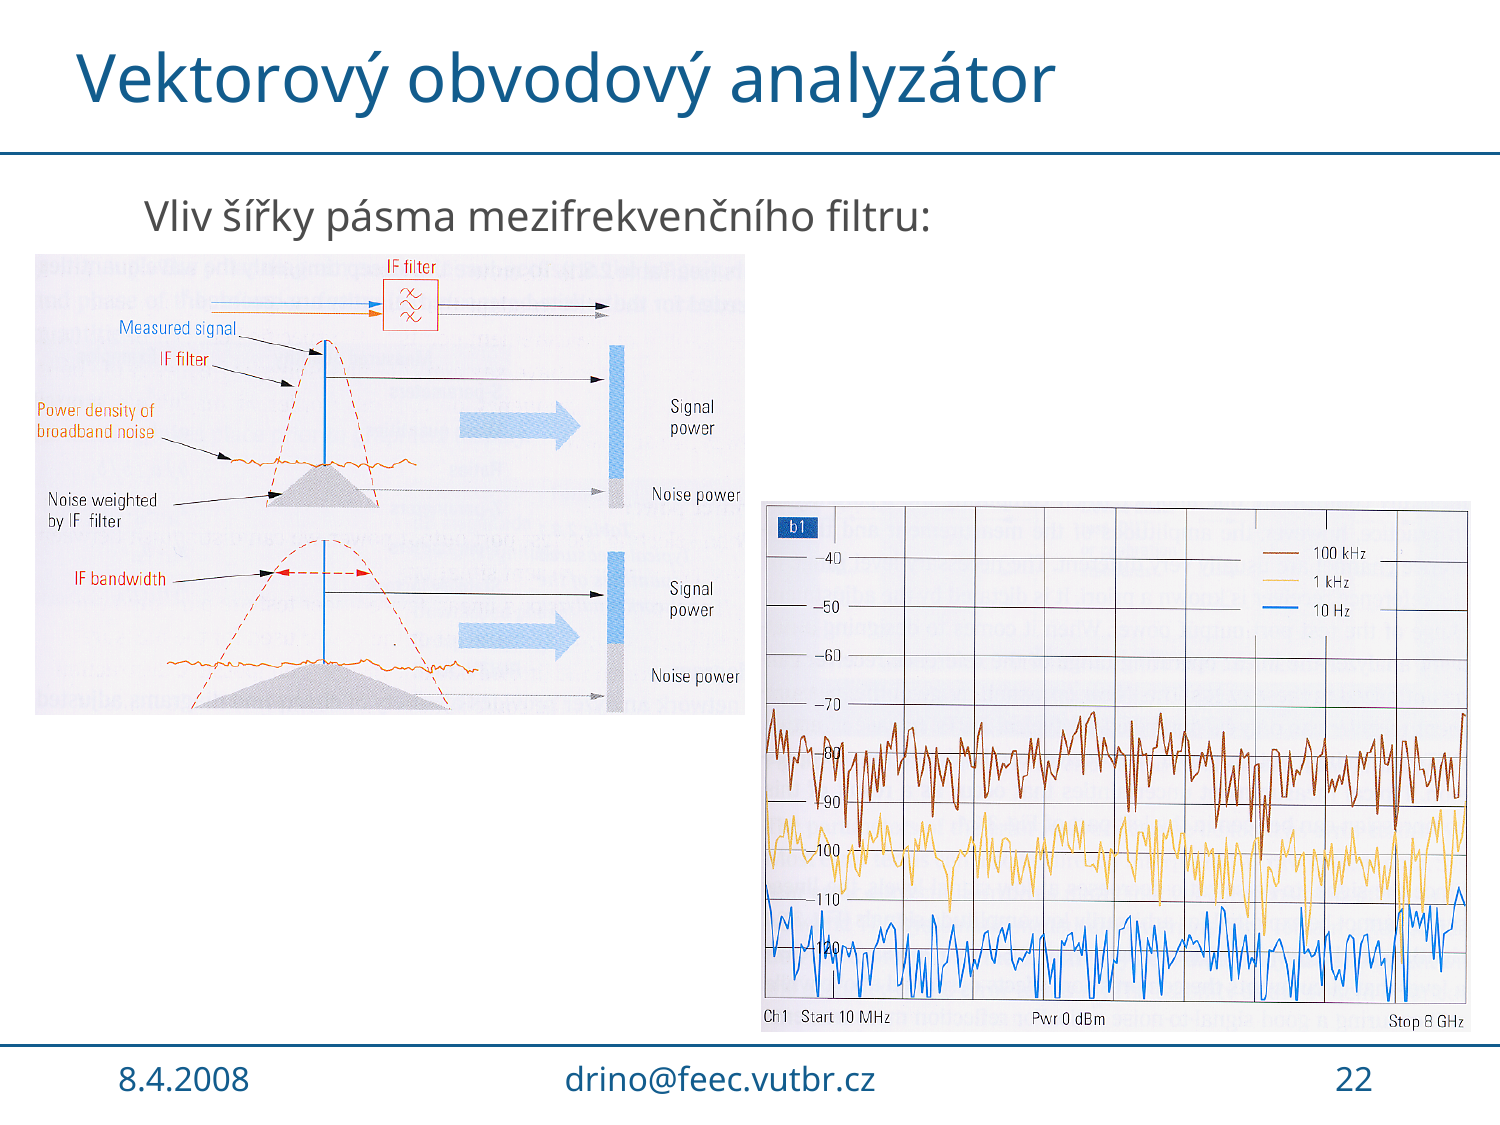

# Vektorový obvodový analyzátor
Vliv šířky pásma mezifrekvenčního filtru:
8.4.2008
drino@feec.vutbr.cz